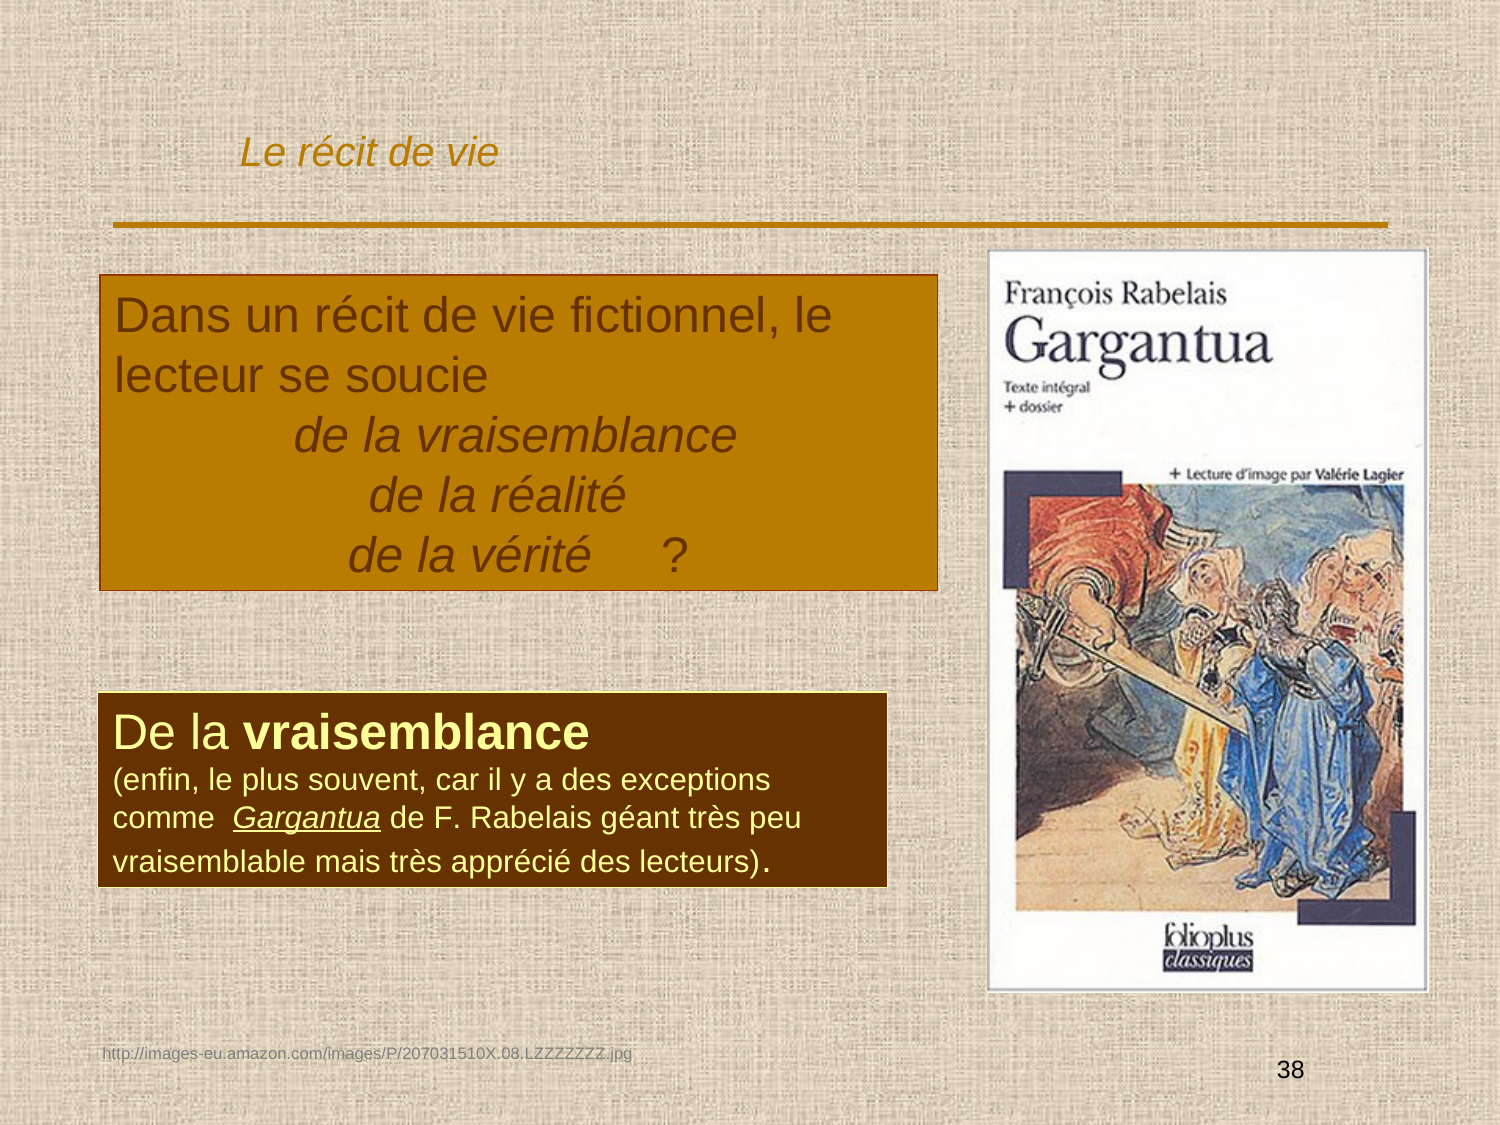

Le récit de vie
Dans un récit de vie fictionnel, le lecteur se soucie
de la vraisemblance
de la réalité
de la vérité	 ?
De la vraisemblance
(enfin, le plus souvent, car il y a des exceptions comme Gargantua de F. Rabelais géant très peu vraisemblable mais très apprécié des lecteurs).
http://images-eu.amazon.com/images/P/207031510X.08.LZZZZZZZ.jpg
38